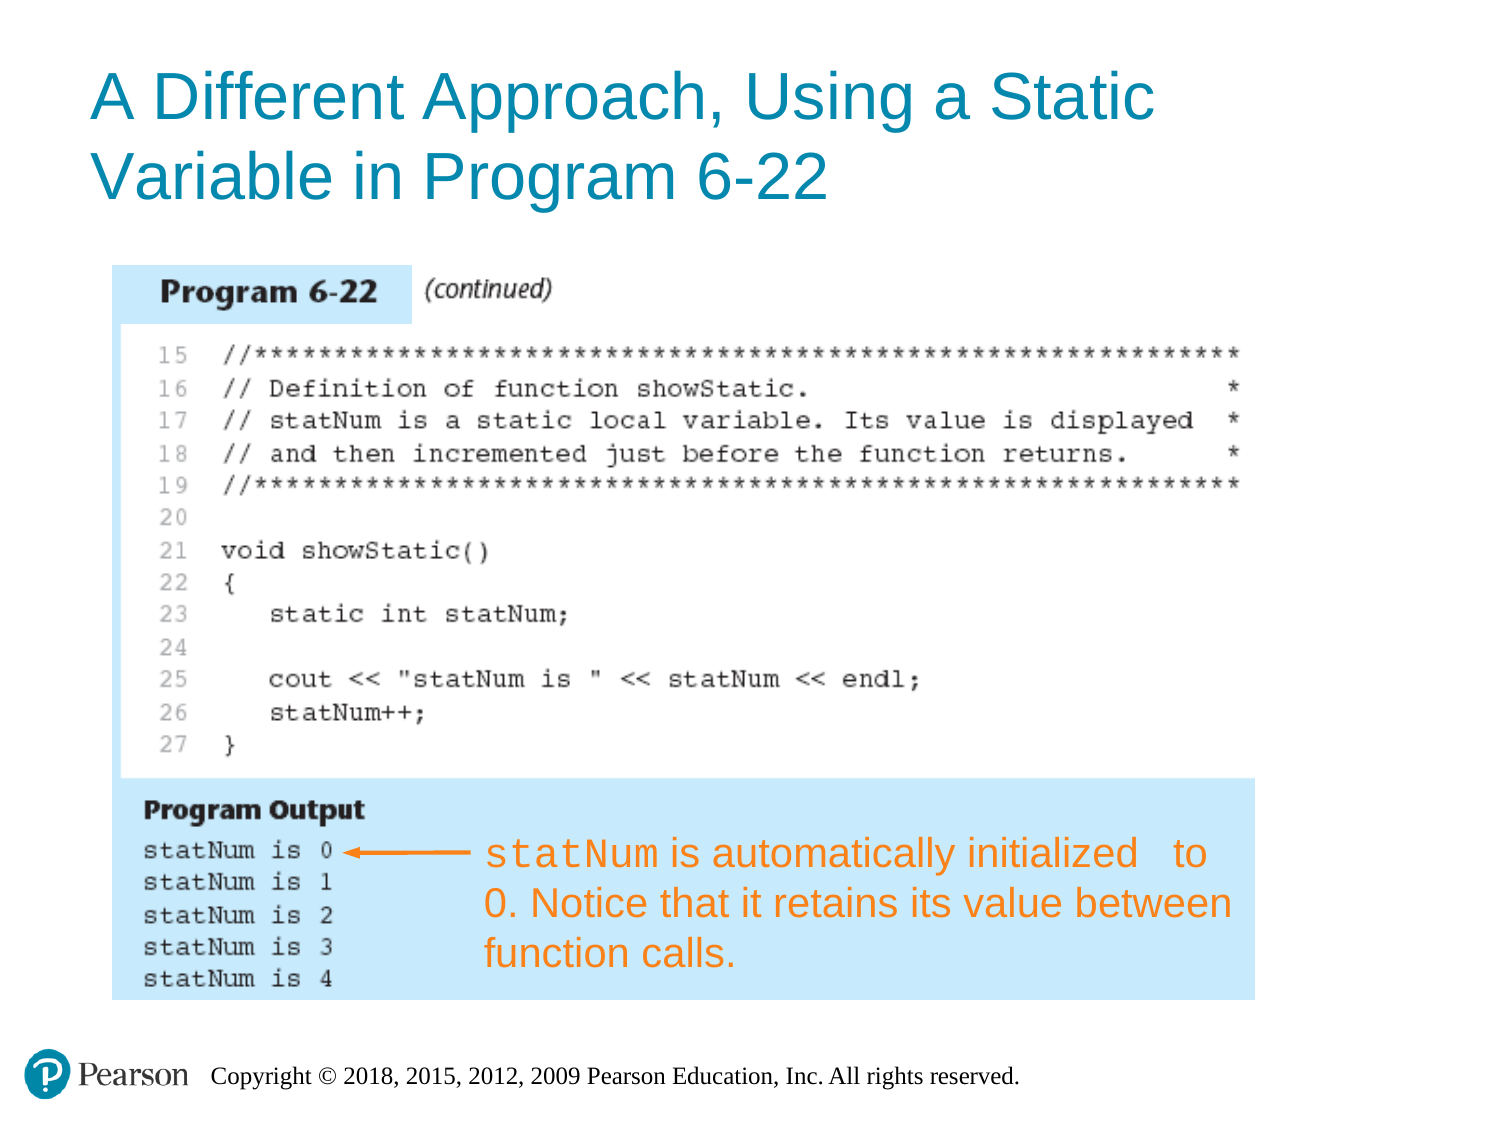

A Different Approach, Using a Static Variable in Program 6-22
statNum is automatically initialized to 0. Notice that it retains its value between function calls.